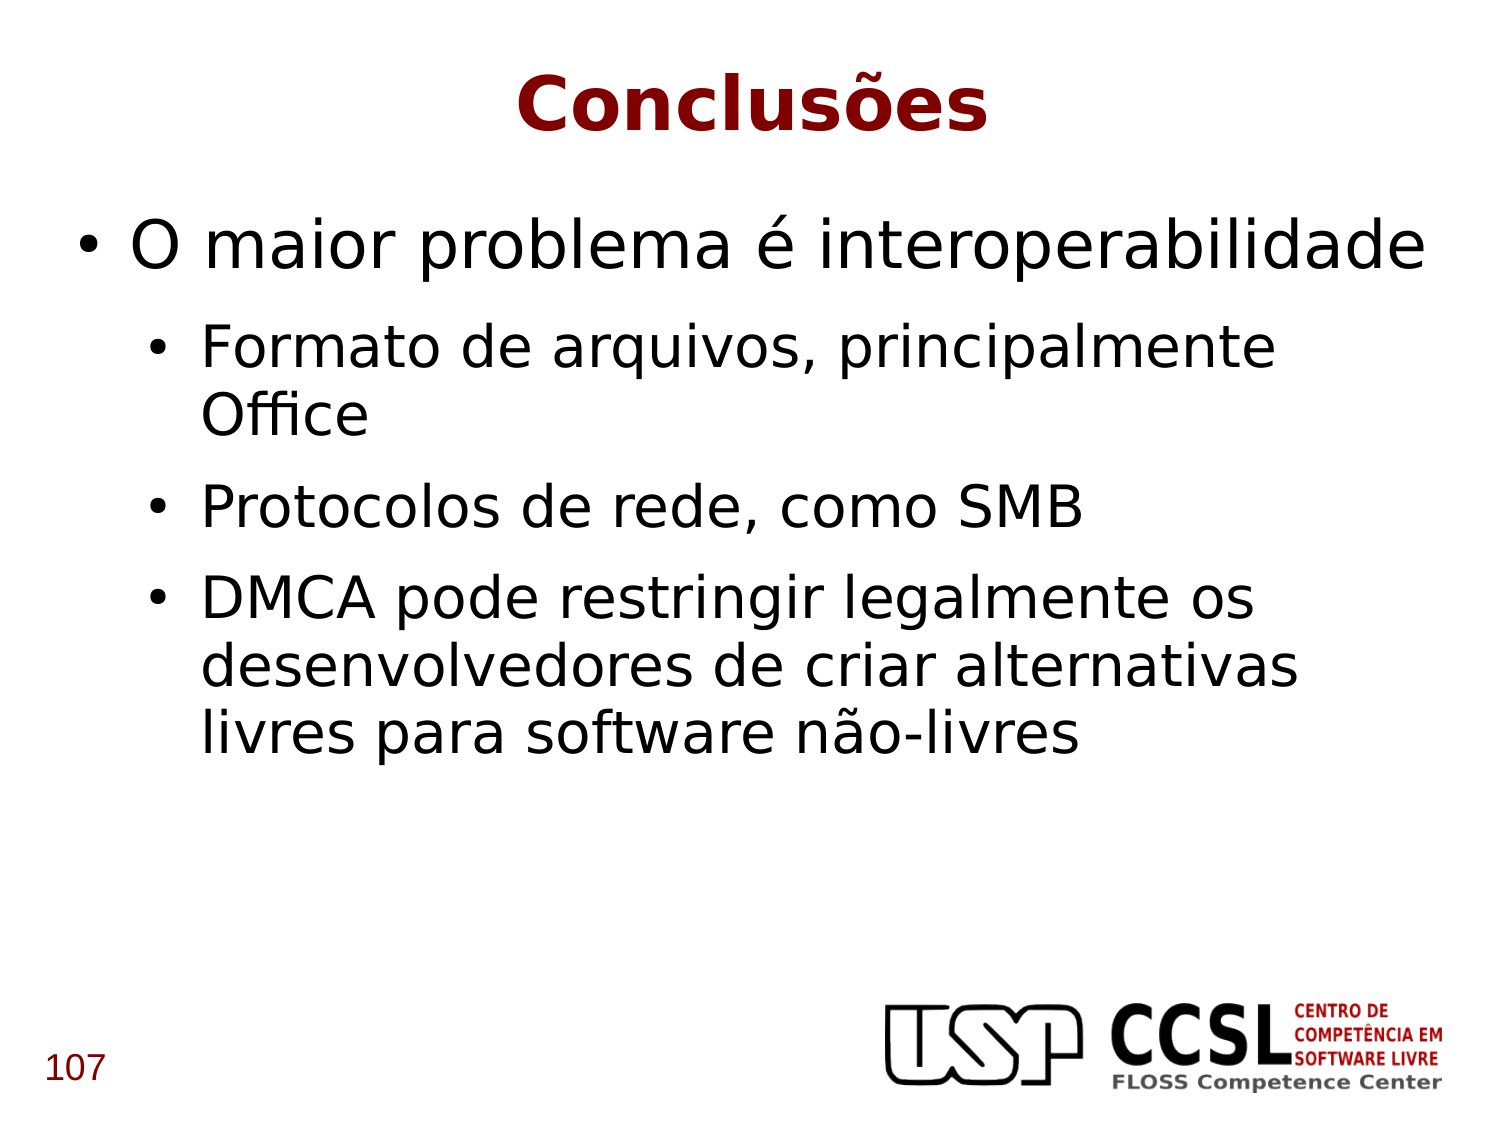

# Conclusões
O maior problema é interoperabilidade
Formato de arquivos, principalmente Office
Protocolos de rede, como SMB
DMCA pode restringir legalmente os desenvolvedores de criar alternativas livres para software não-livres